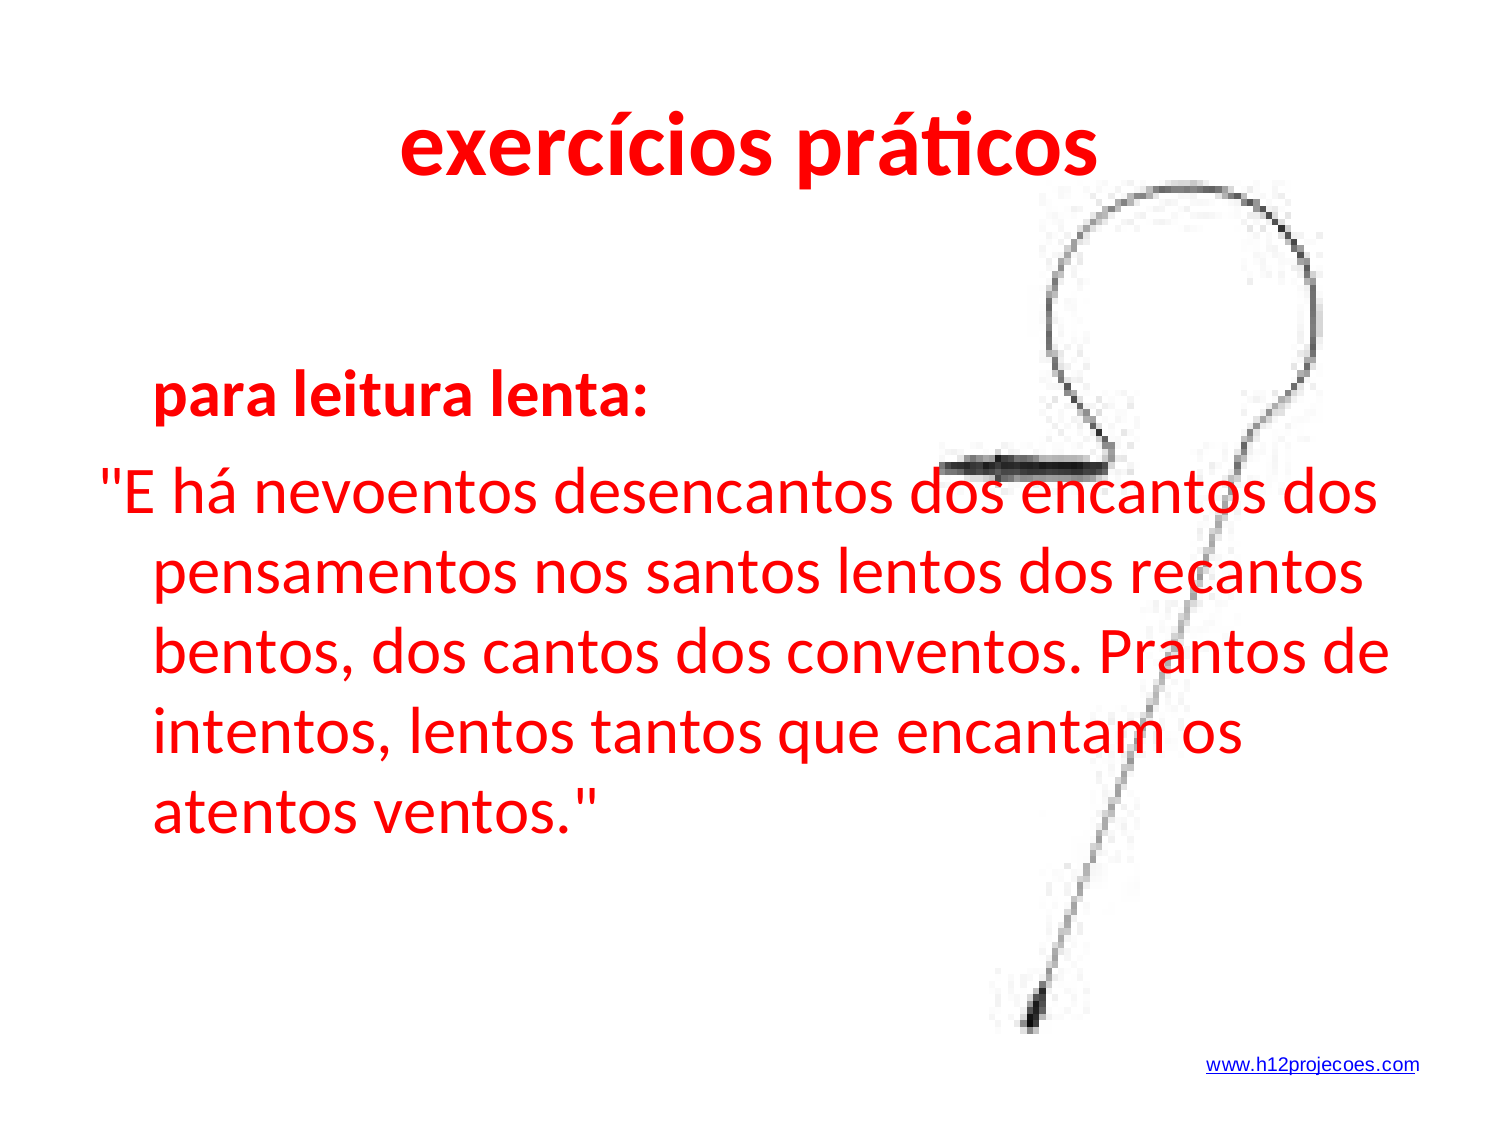

exercícios práticos
	para leitura lenta:
"E há nevoentos desencantos dos encantos dos pensamentos nos santos lentos dos recantos bentos, dos cantos dos conventos. Prantos de intentos, lentos tantos que encantam os atentos ventos."